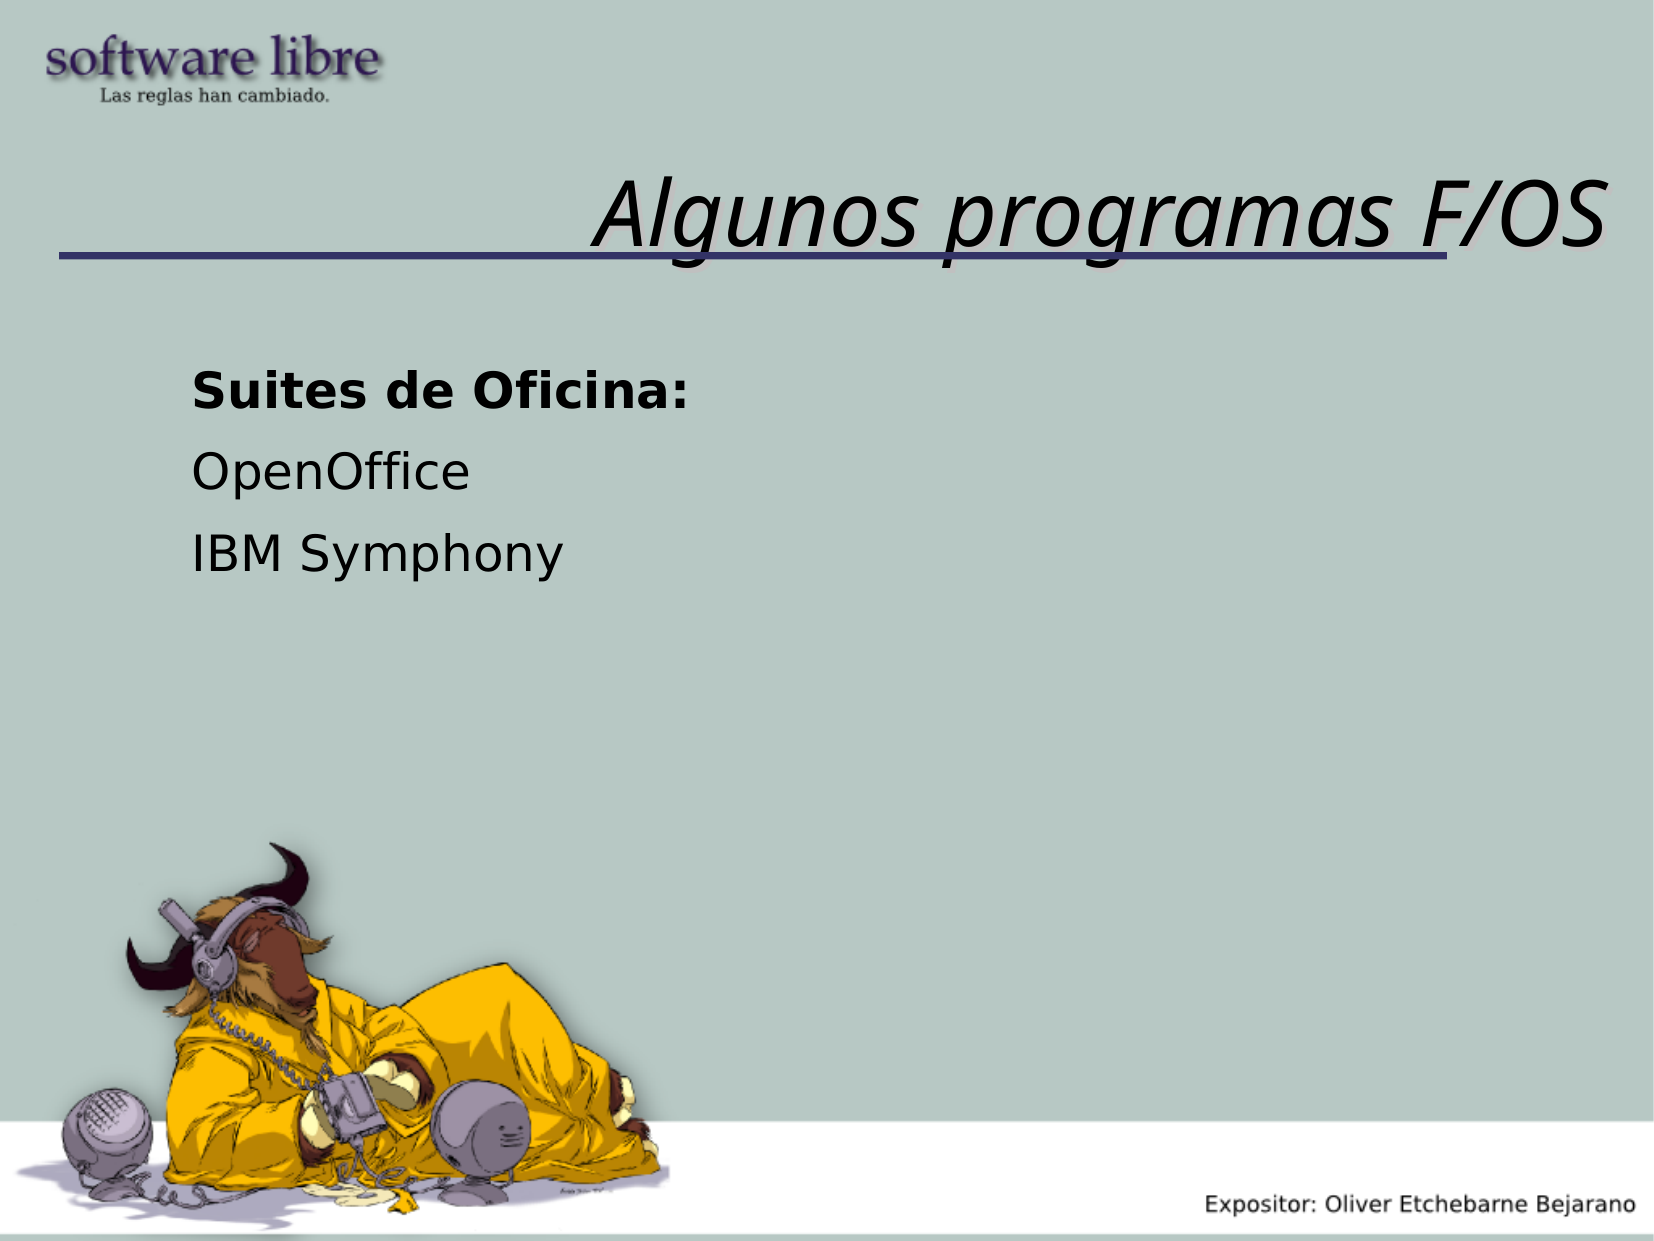

Algunos programas F/OS
Suites de Oficina:
OpenOffice
IBM Symphony